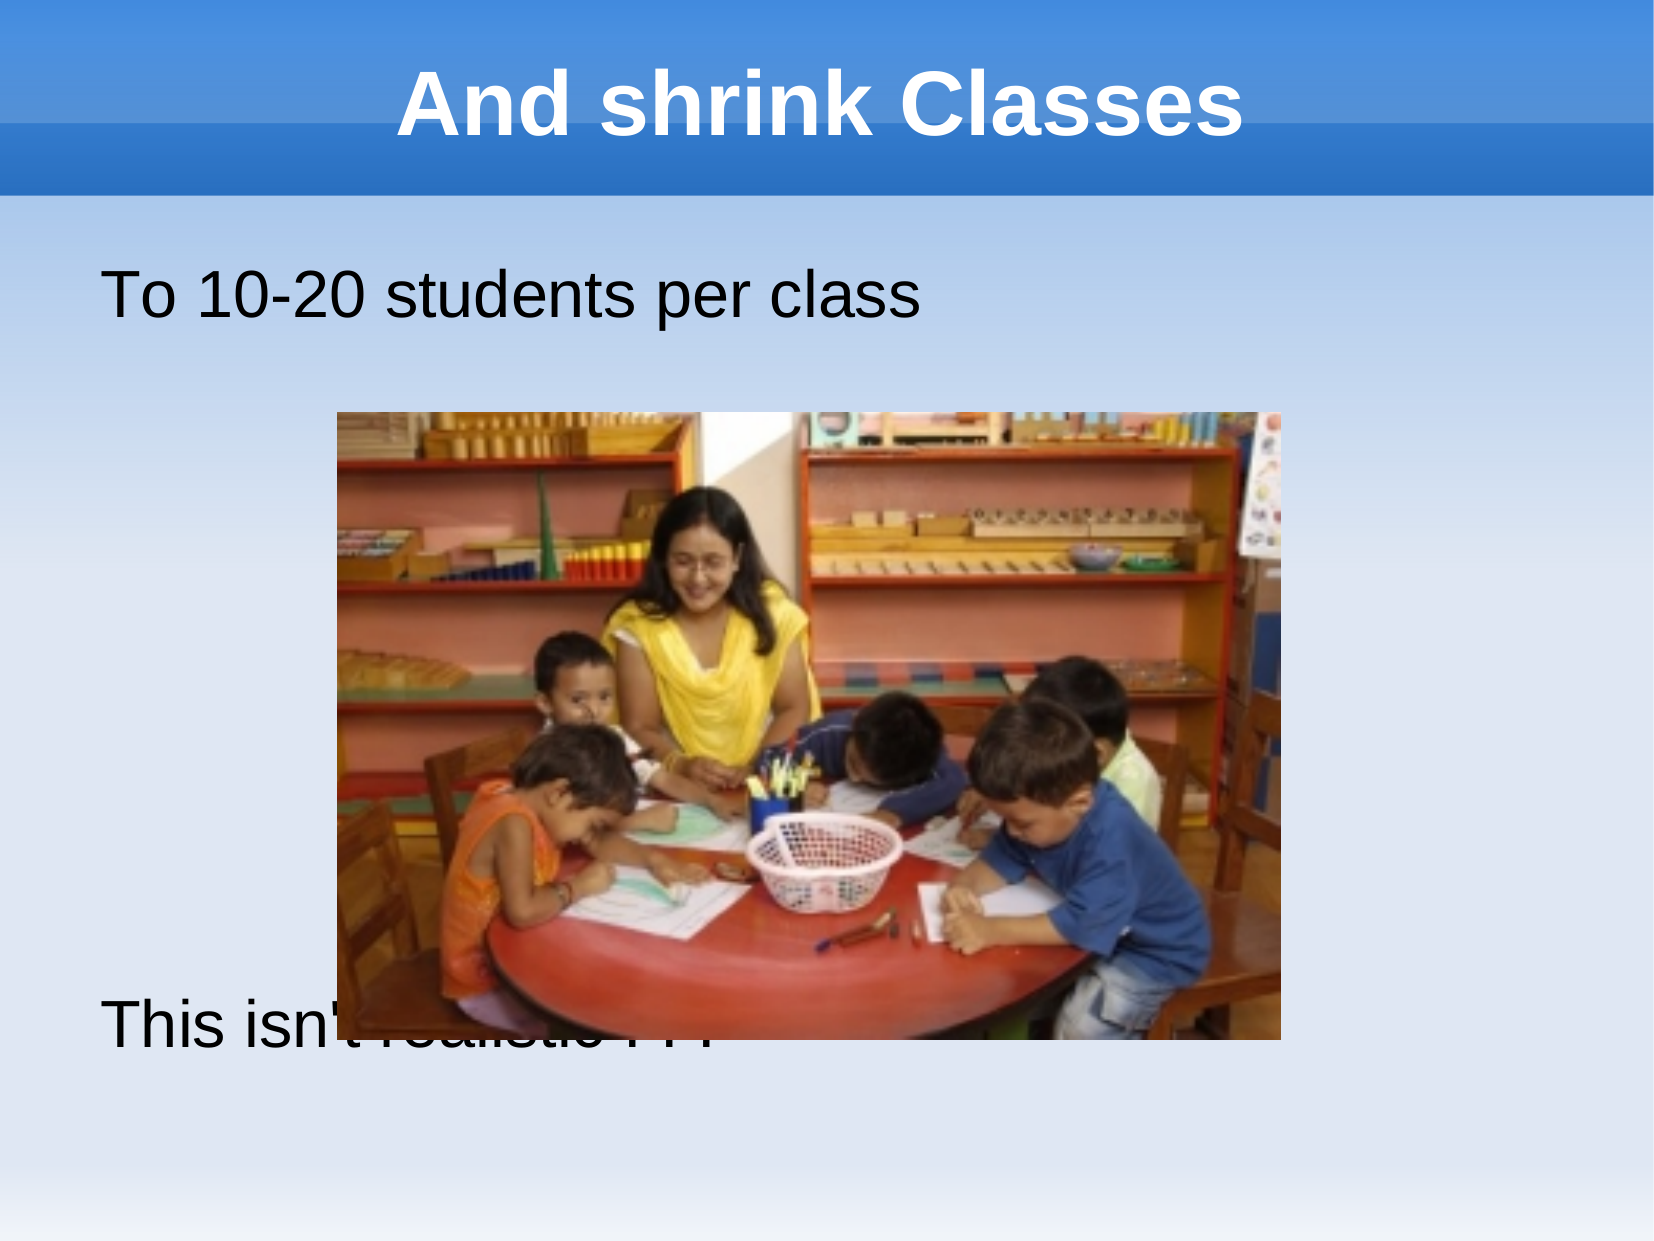

# And shrink Classes
To 10-20 students per class
This isn't realistic . . .